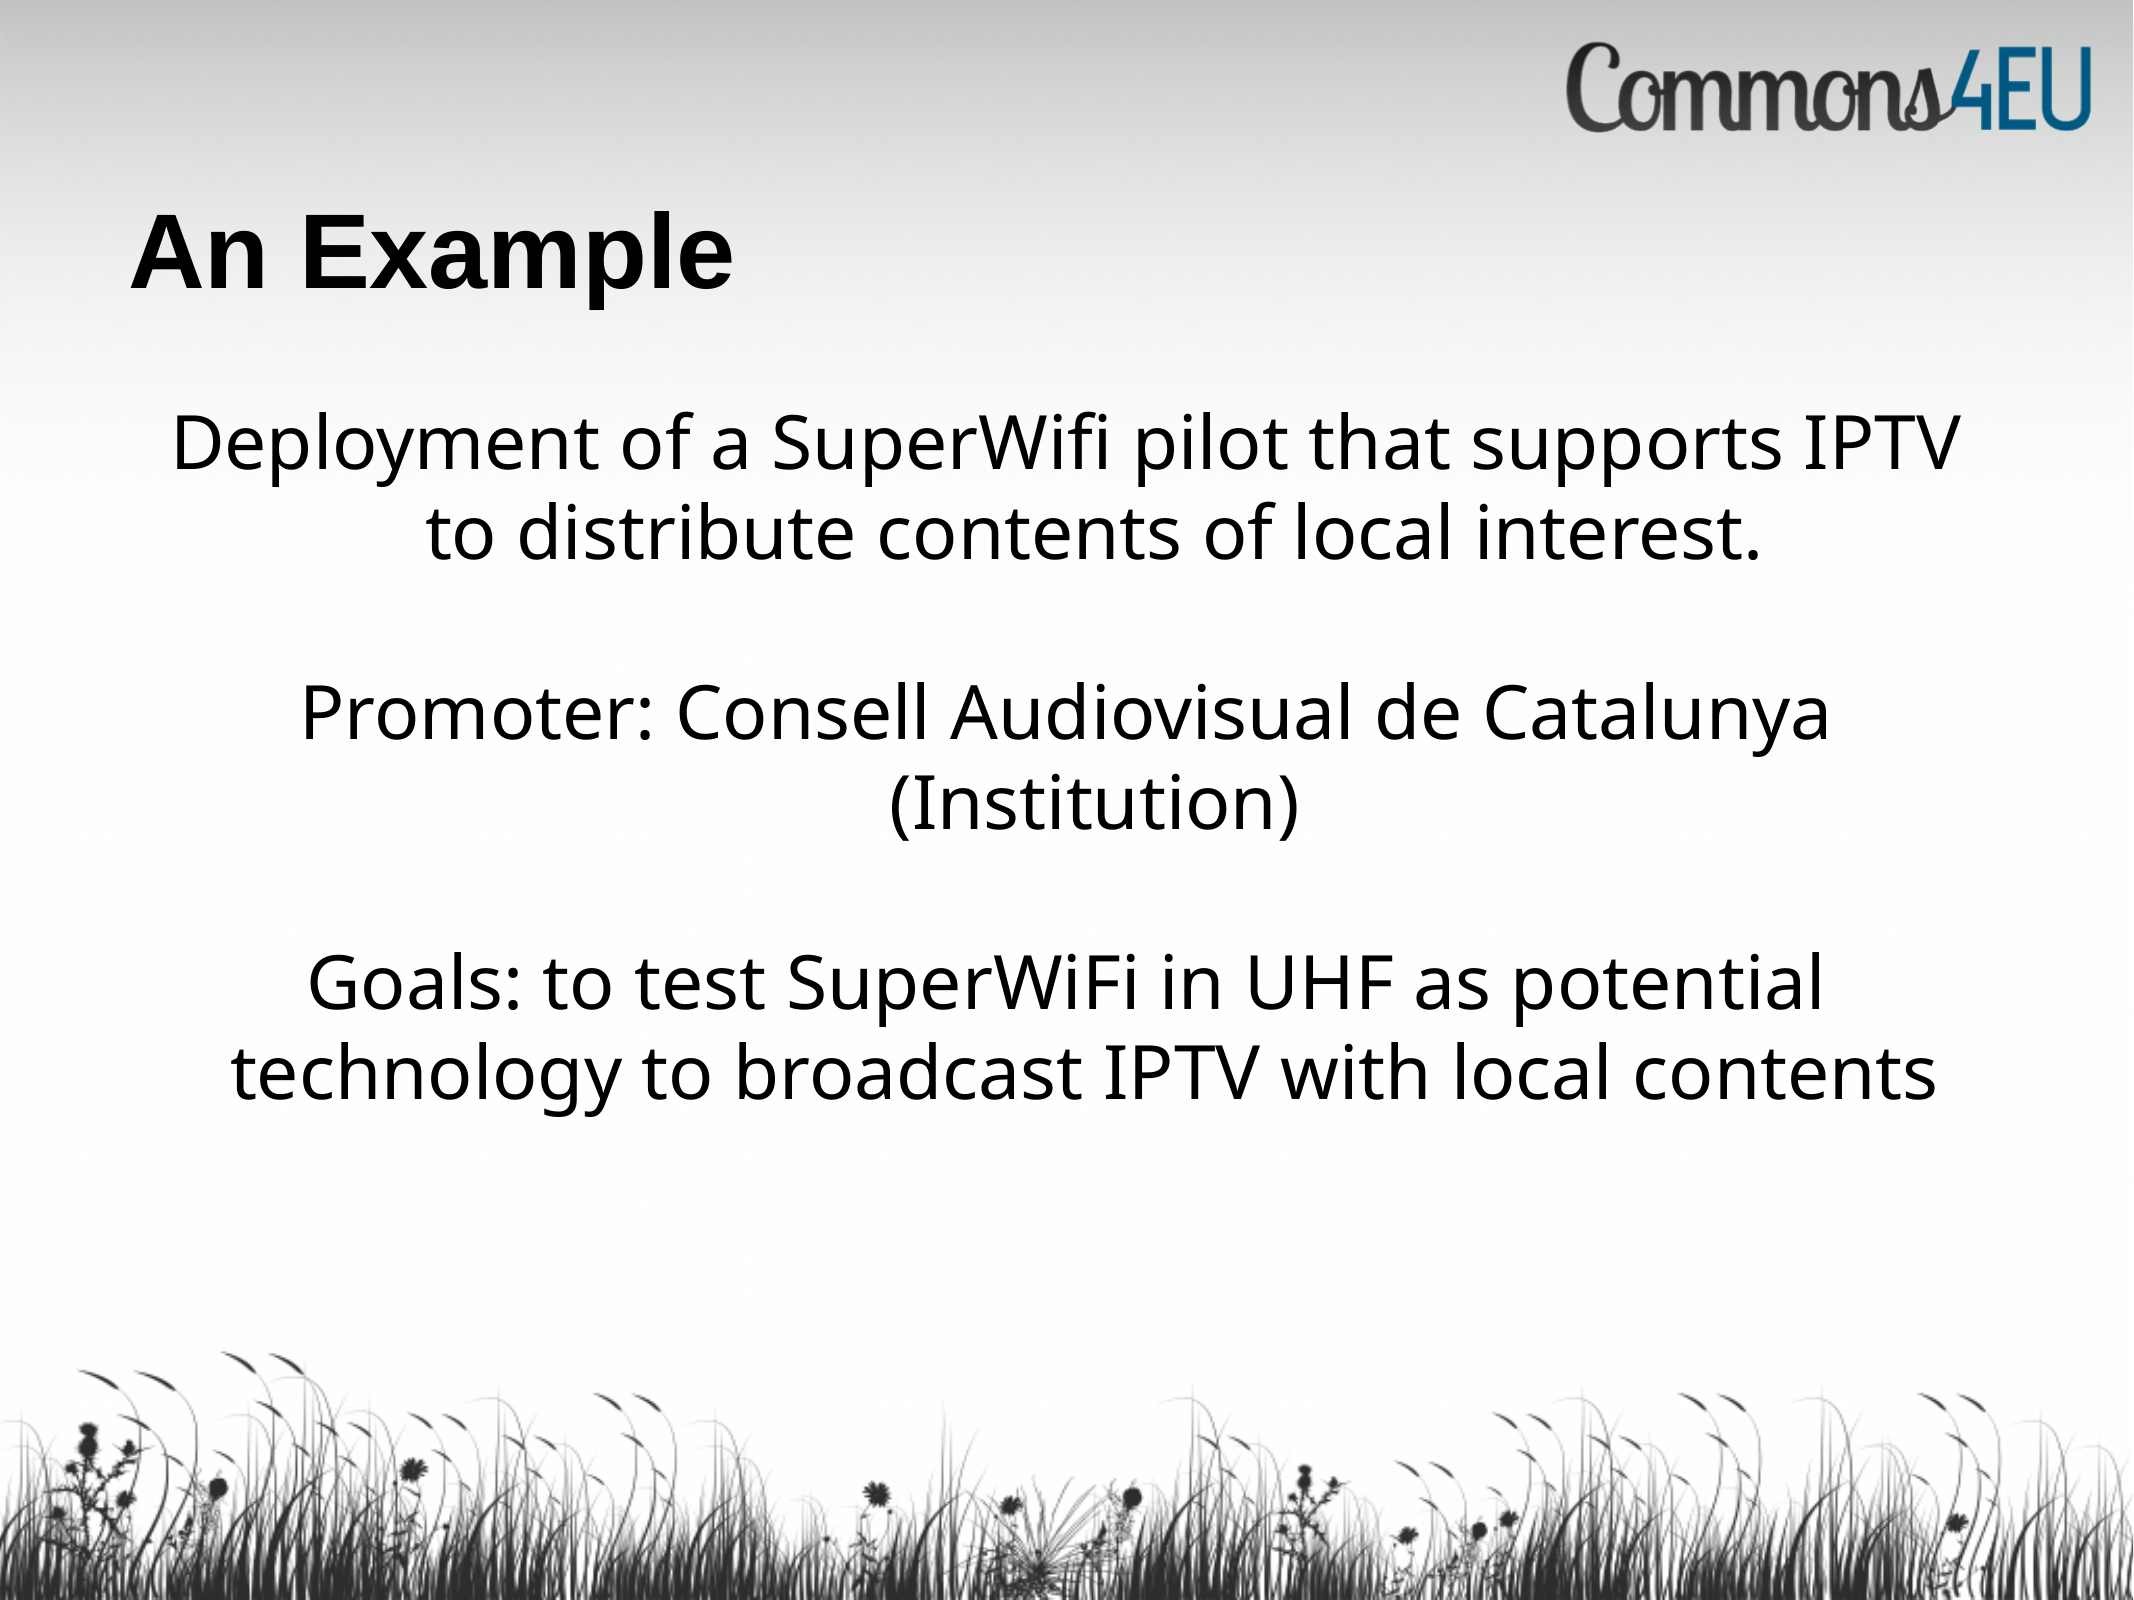

# An Example
Deployment of a SuperWifi pilot that supports IPTV to distribute contents of local interest.
Promoter: Consell Audiovisual de Catalunya (Institution)
Goals: to test SuperWiFi in UHF as potential technology to broadcast IPTV with local contents